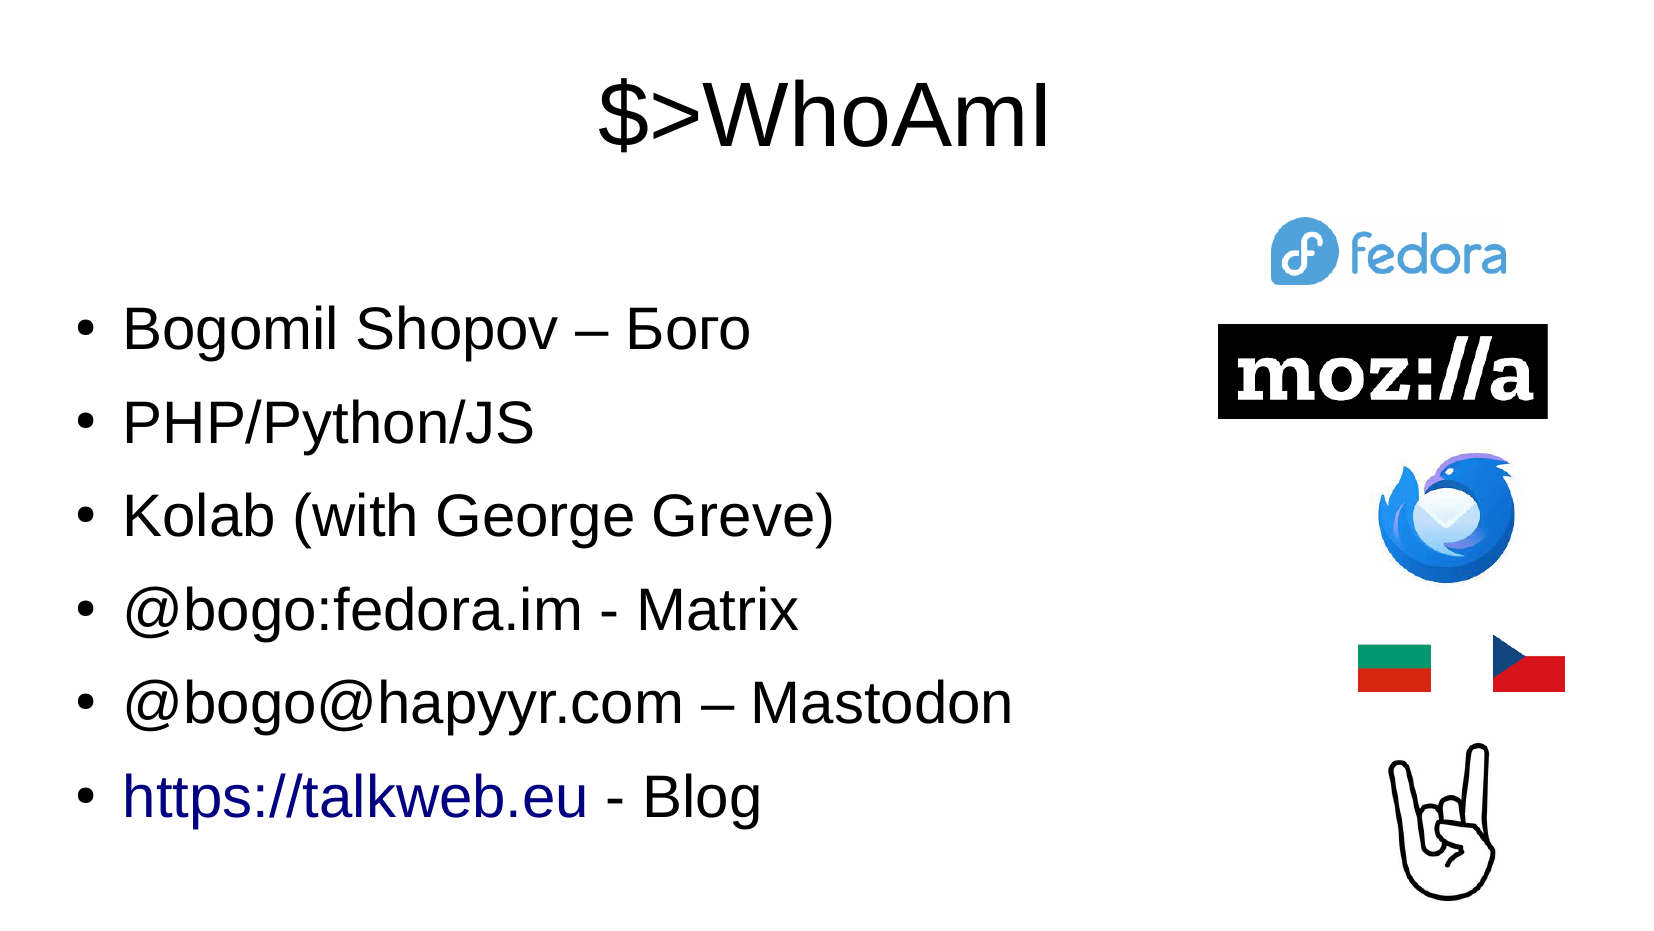

# $>WhoAmI
Bogomil Shopov – Бого
PHP/Python/JS
Kolab (with George Greve)
@bogo:fedora.im - Matrix
@bogo@hapyyr.com – Mastodon
https://talkweb.eu - Blog